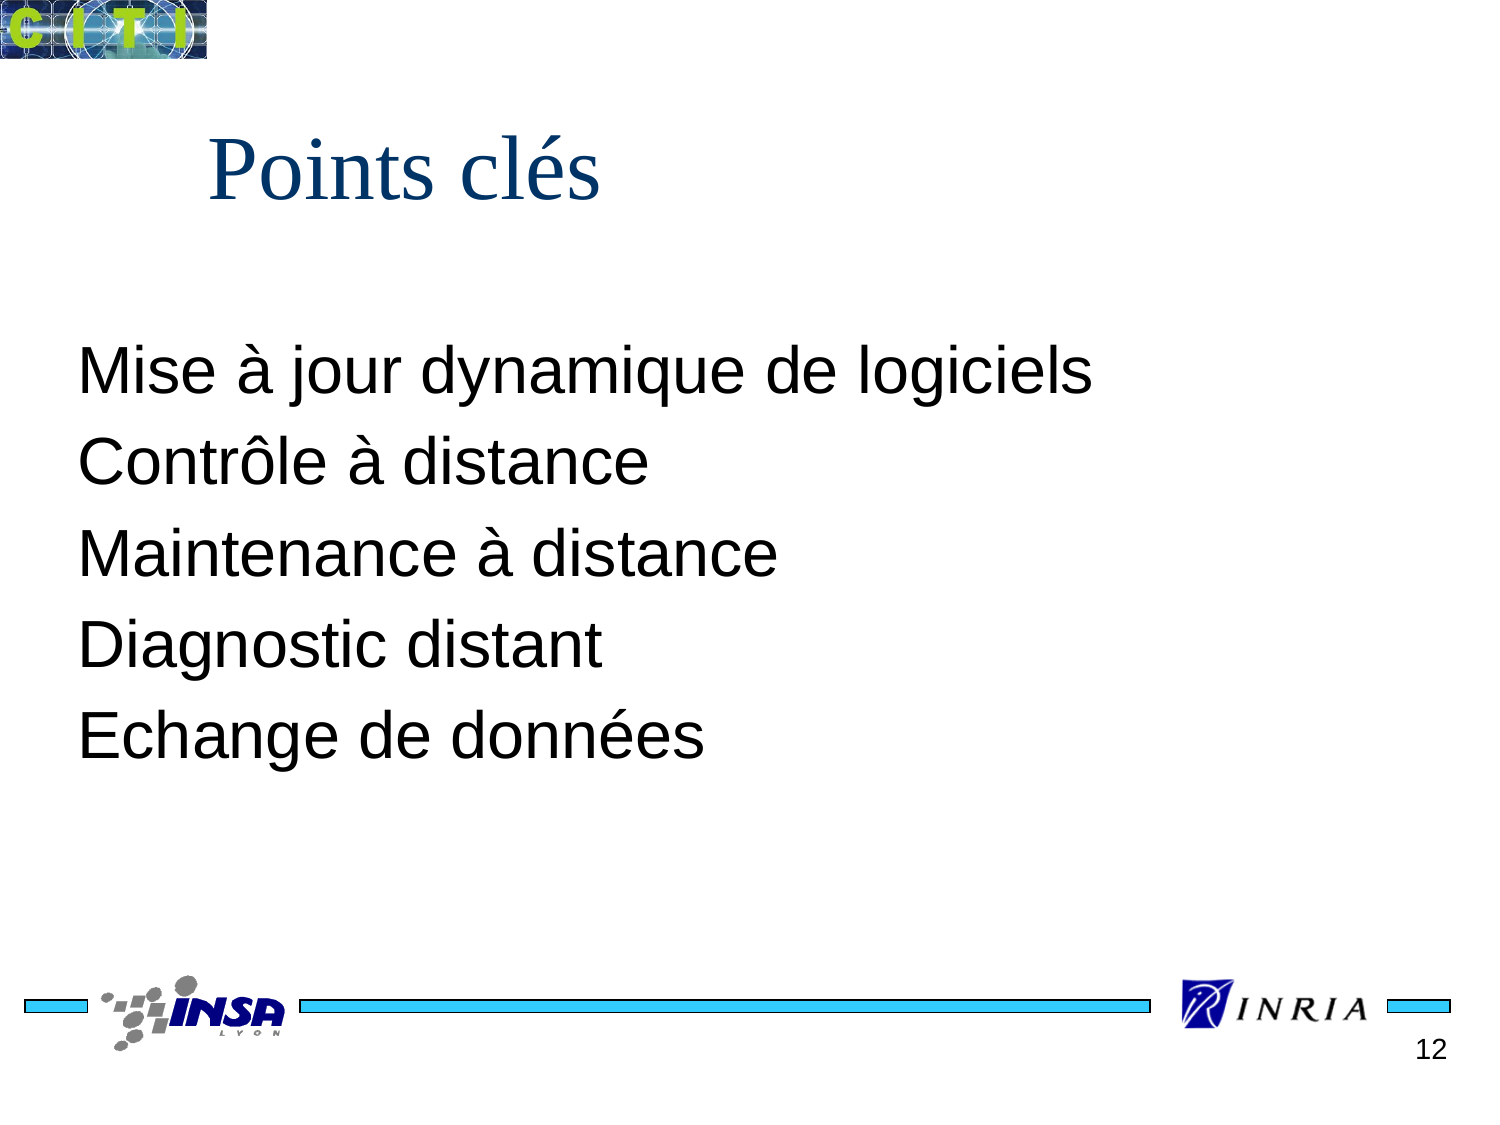

# Points clés
Mise à jour dynamique de logiciels
Contrôle à distance
Maintenance à distance
Diagnostic distant
Echange de données
12